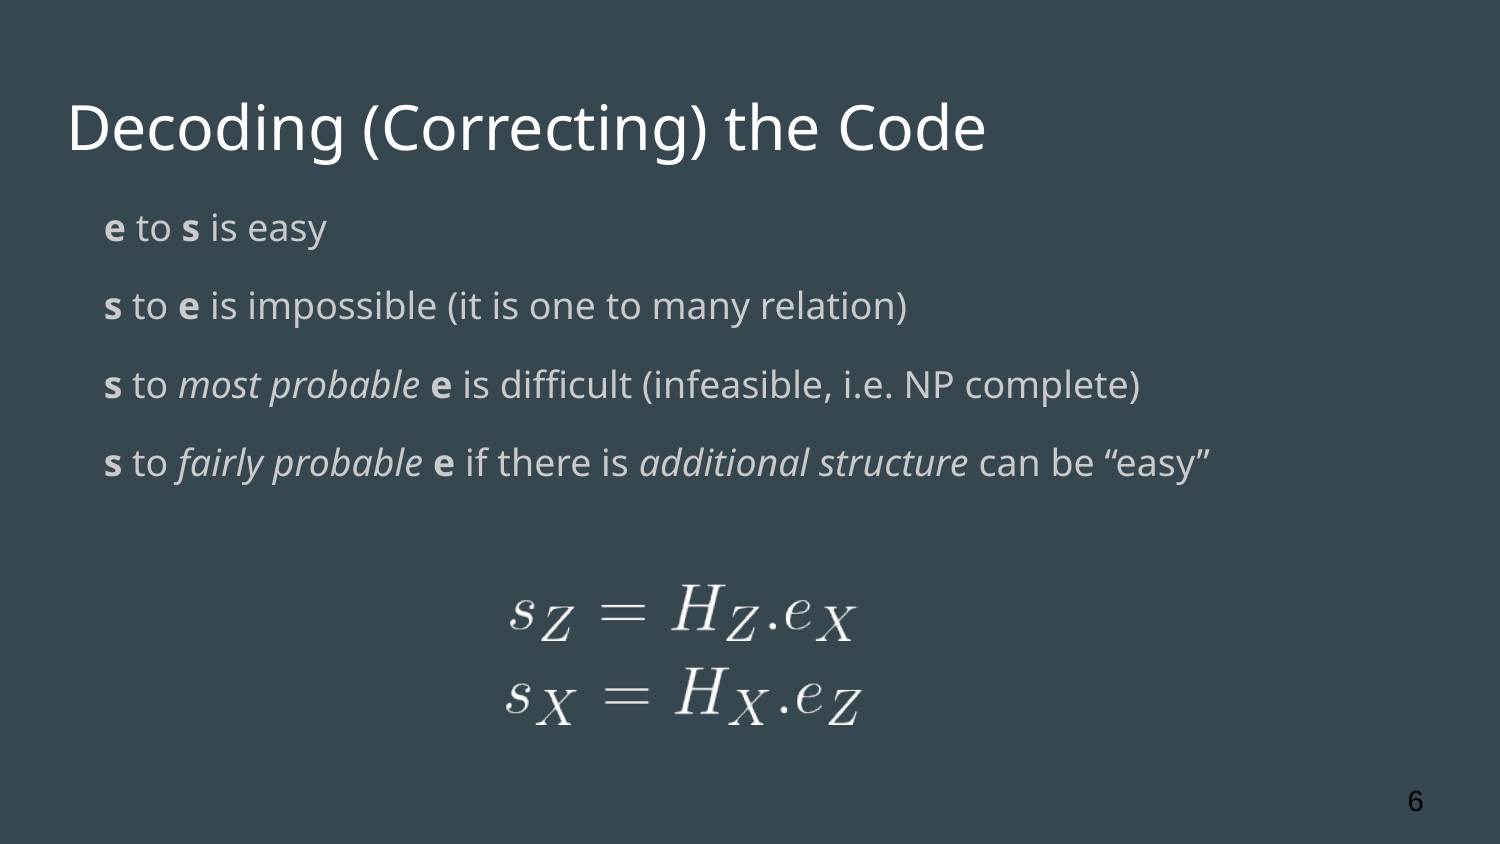

# Decoding (Correcting) the Code
e to s is easy
s to e is impossible (it is one to many relation)
s to most probable e is difficult (infeasible, i.e. NP complete)
s to fairly probable e if there is additional structure can be “easy”